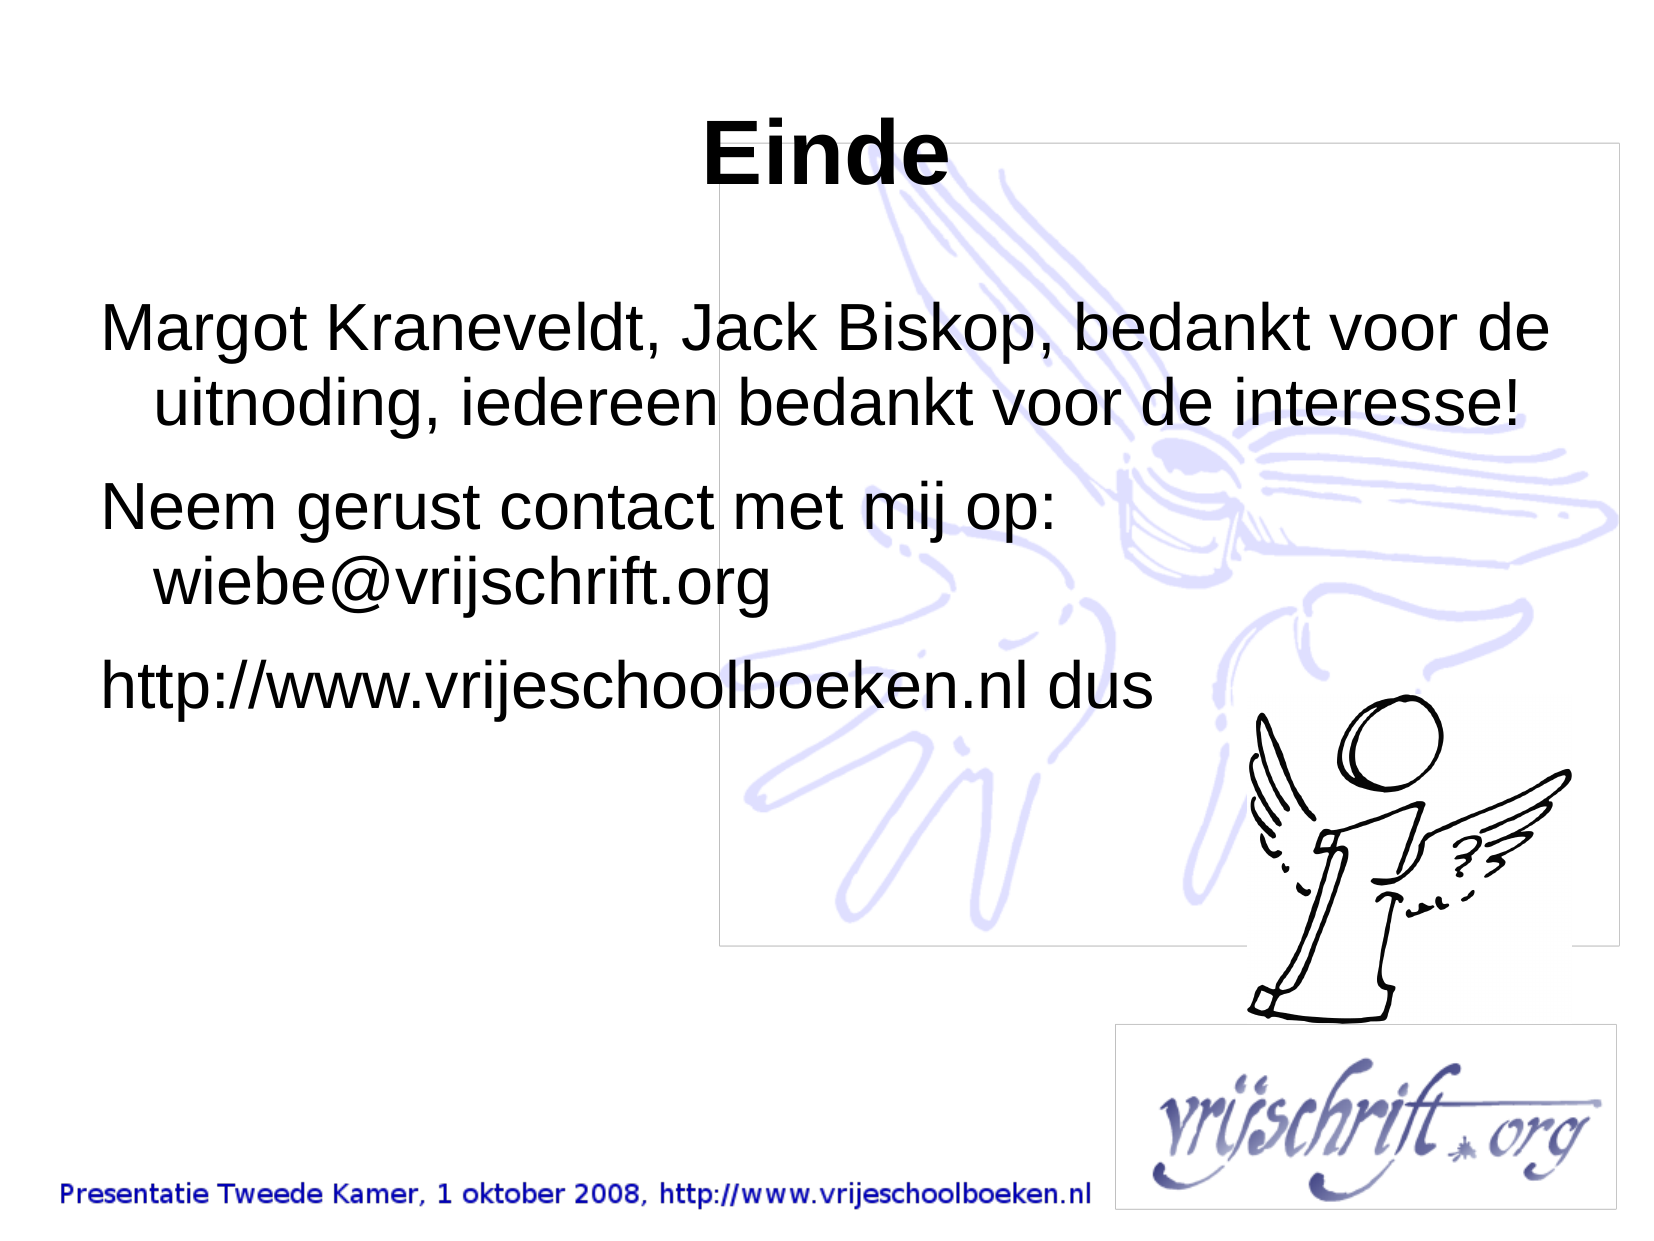

# Einde
Margot Kraneveldt, Jack Biskop, bedankt voor de uitnoding, iedereen bedankt voor de interesse!
Neem gerust contact met mij op: wiebe@vrijschrift.org
http://www.vrijeschoolboeken.nl dus